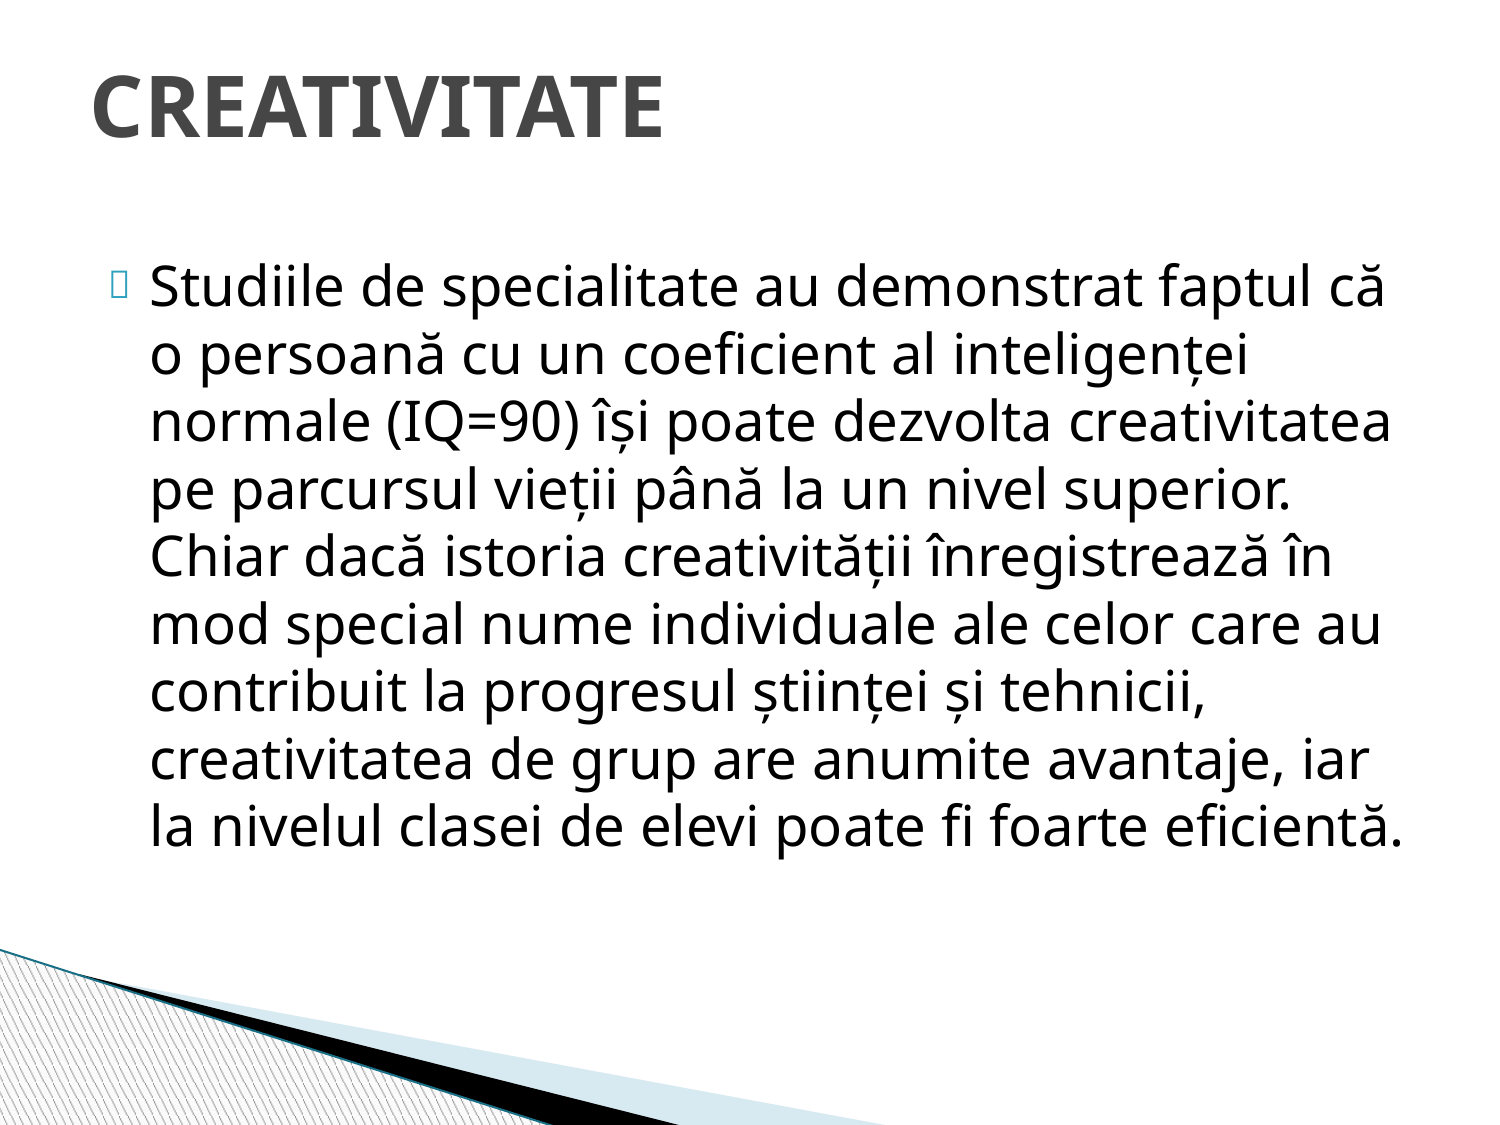

CREATIVITATE
# Studiile de specialitate au demonstrat faptul că o persoană cu un coeficient al inteligenței normale (IQ=90) își poate dezvolta creativitatea pe parcursul vieții până la un nivel superior. Chiar dacă istoria creativității înregistrează în mod special nume individuale ale celor care au contribuit la progresul științei și tehnicii, creativitatea de grup are anumite avantaje, iar la nivelul clasei de elevi poate fi foarte eficientă.